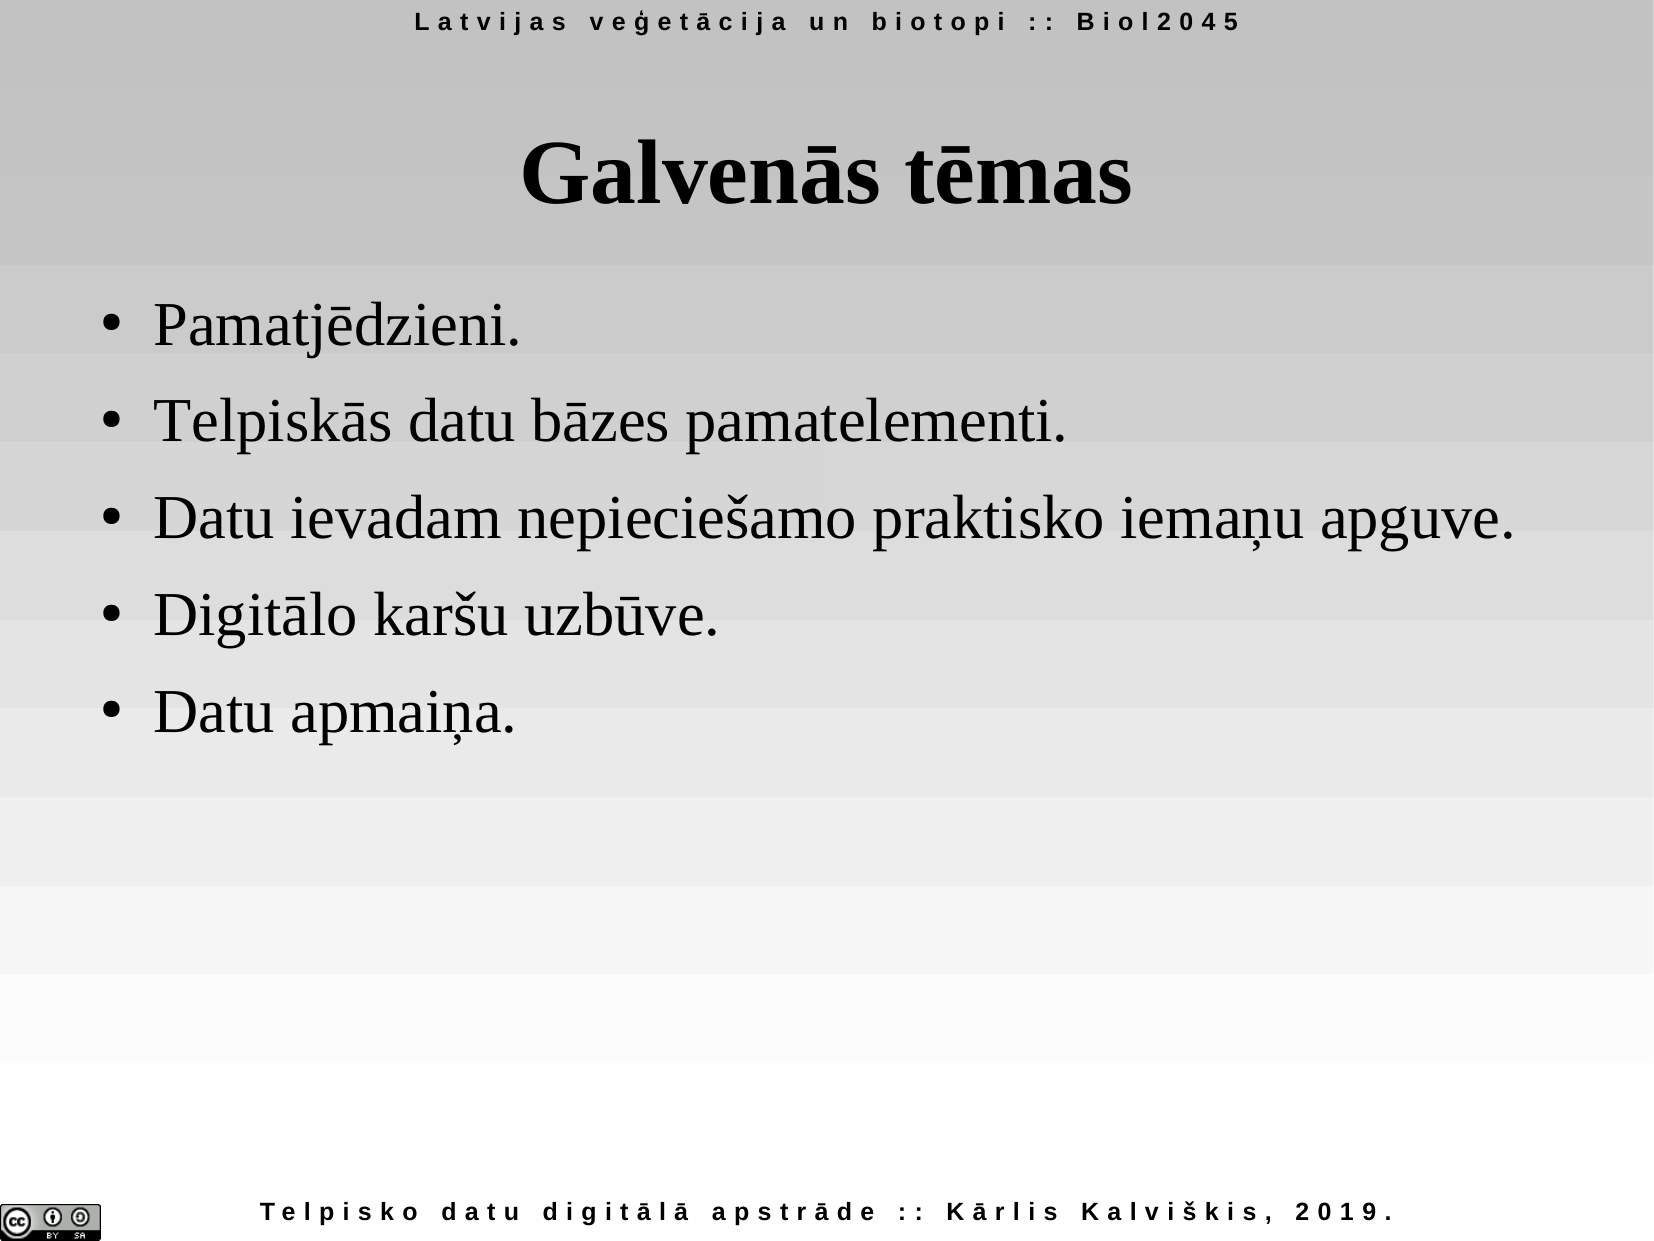

# Galvenās tēmas
Pamatjēdzieni.
Telpiskās datu bāzes pamatelementi.
Datu ievadam nepieciešamo praktisko iemaņu apguve.
Digitālo karšu uzbūve.
Datu apmaiņa.